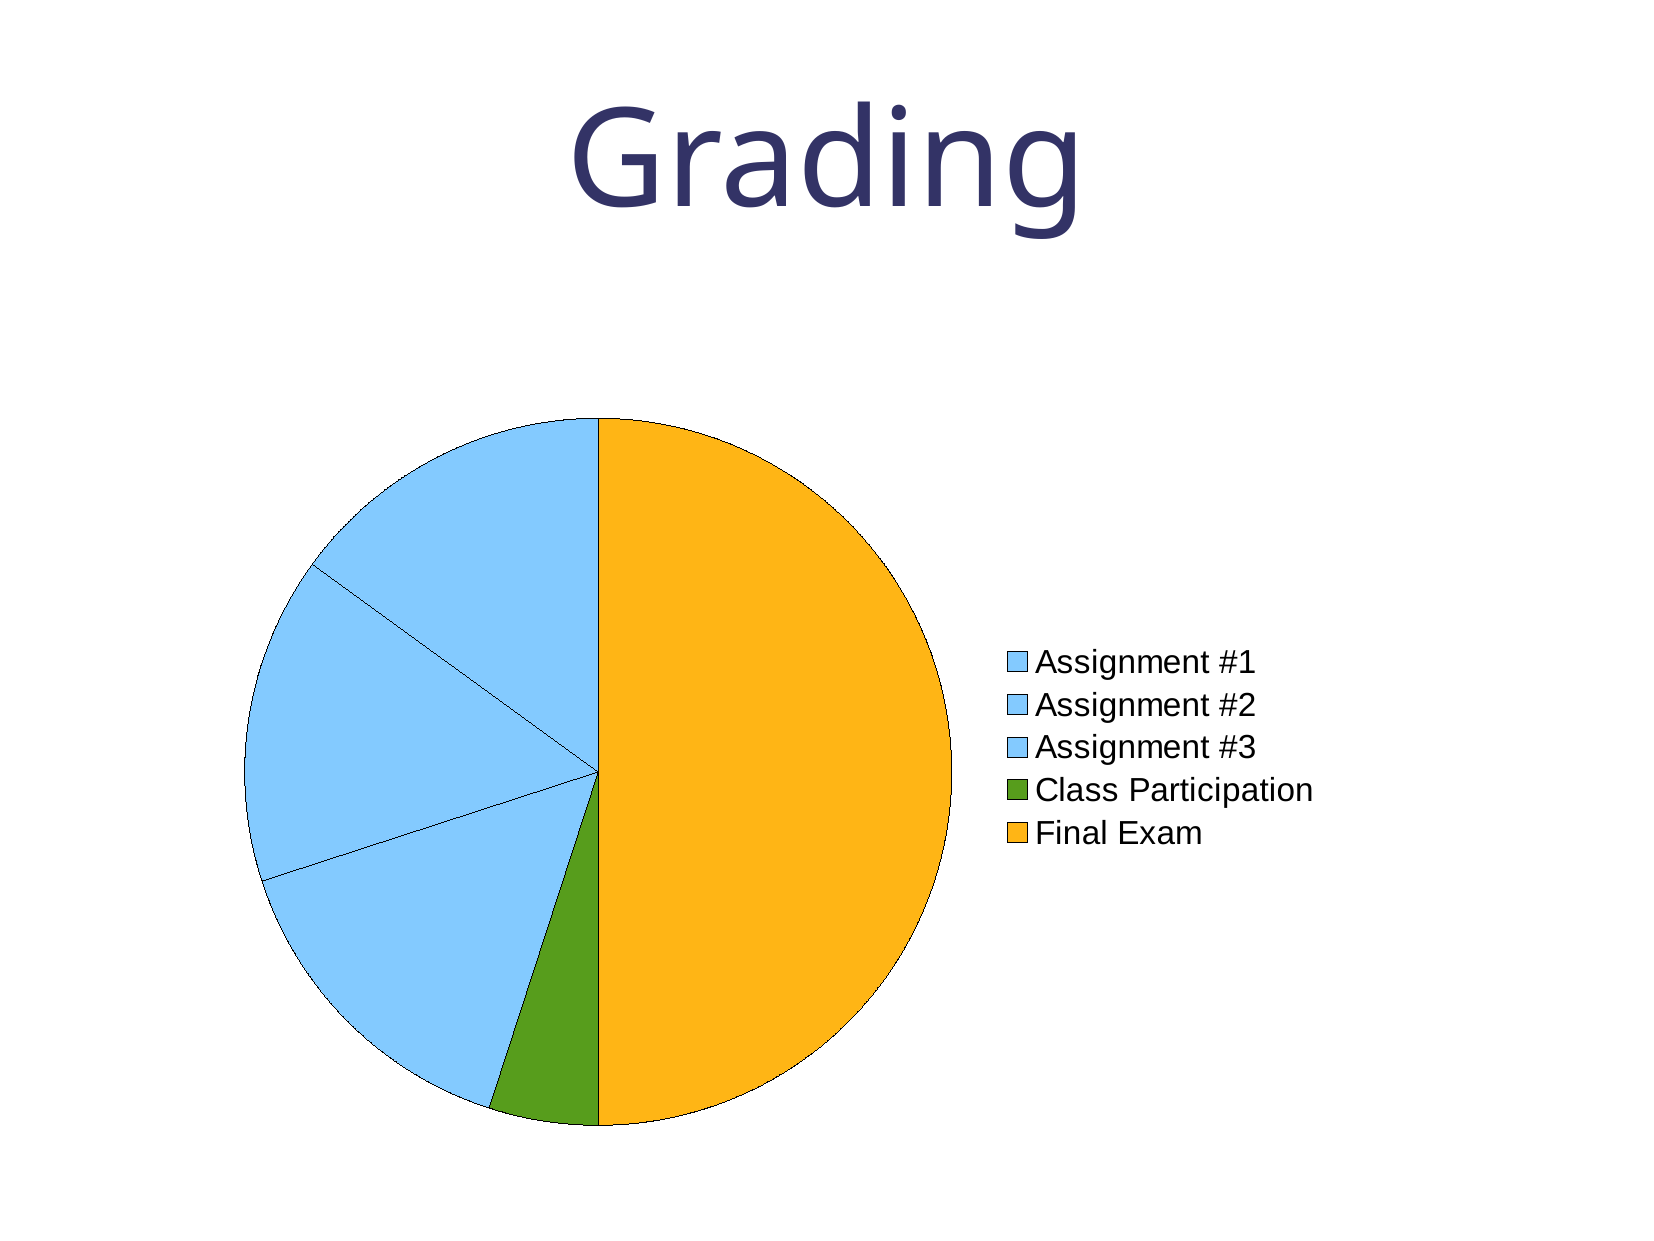

# Grading
### Chart
| Category | Column B |
|---|---|
| Assignment #1 | 15.0 |
| Assignment #2 | 15.0 |
| Assignment #3 | 15.0 |
| Class Participation | 5.0 |
| Final Exam | 50.0 |